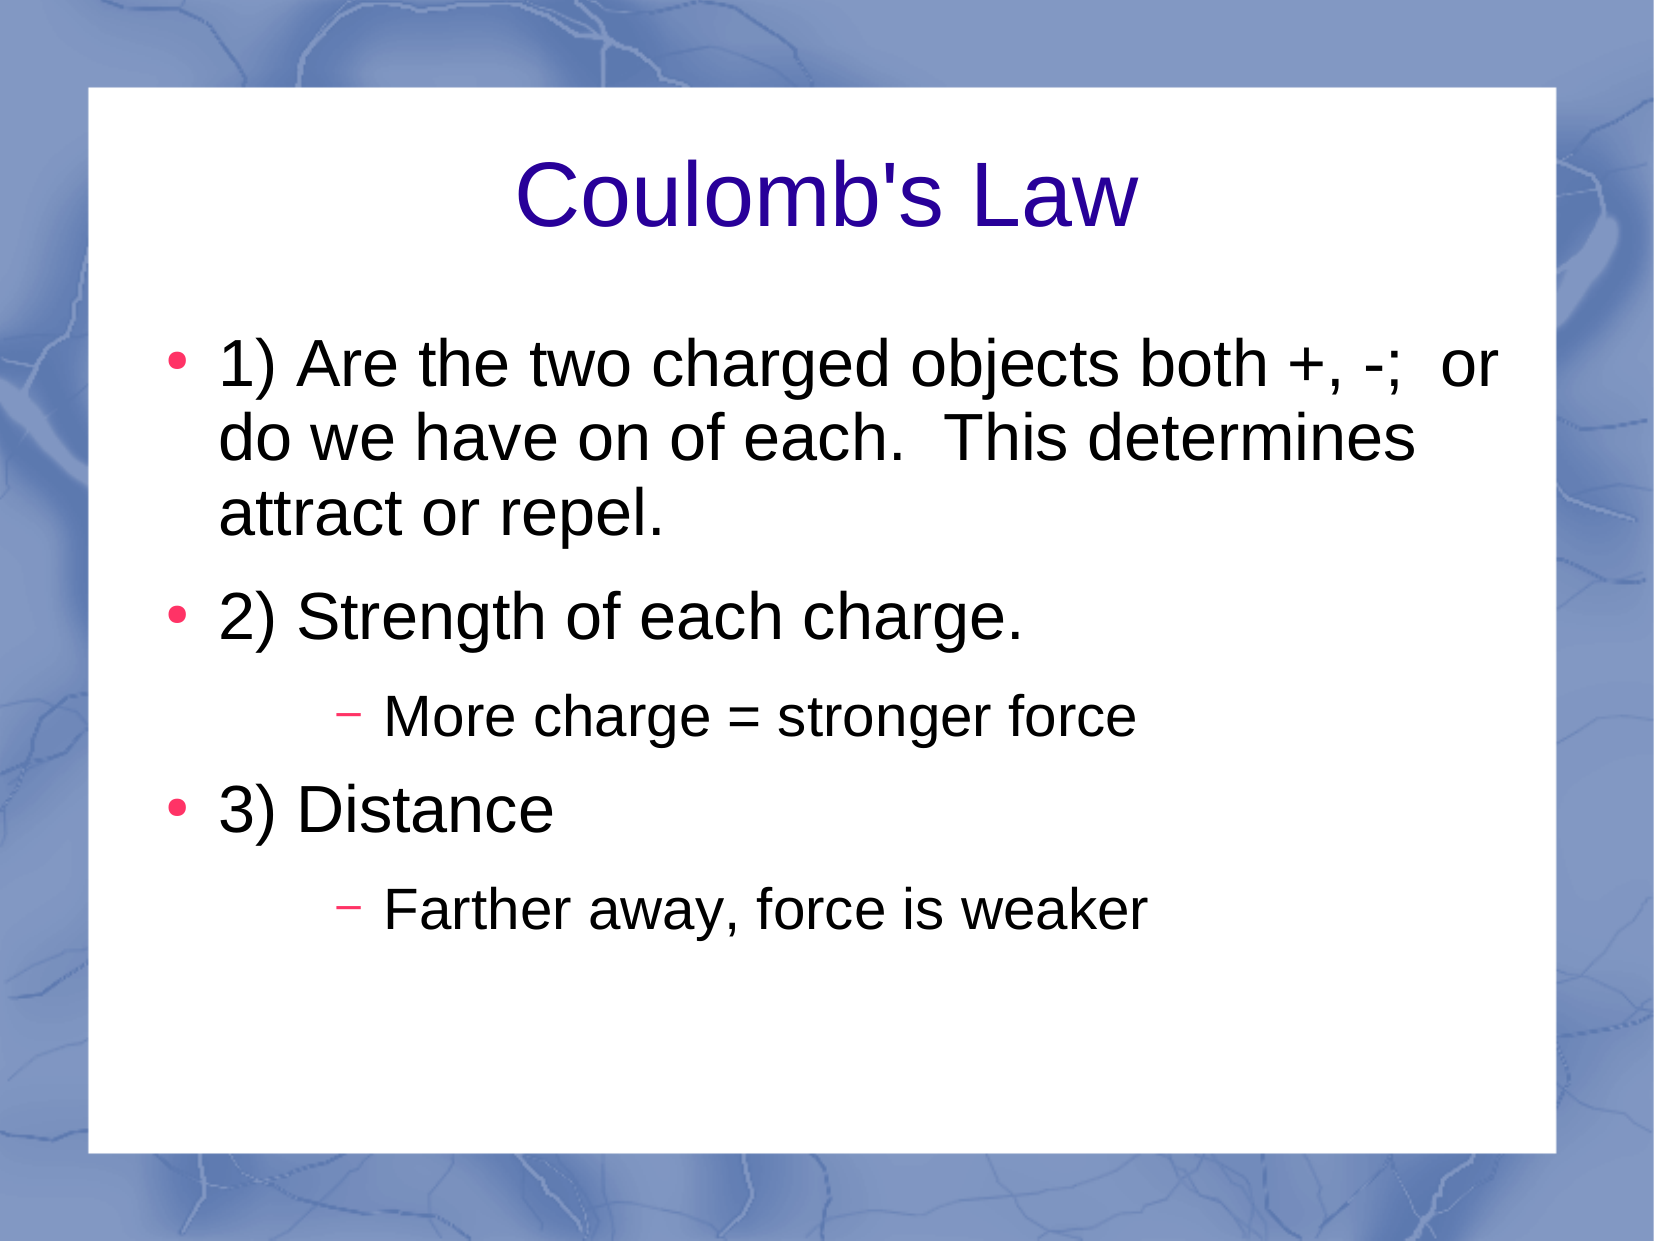

# Coulomb's Law
1) Are the two charged objects both +, -; or do we have on of each. This determines attract or repel.
2) Strength of each charge.
More charge = stronger force
3) Distance
Farther away, force is weaker